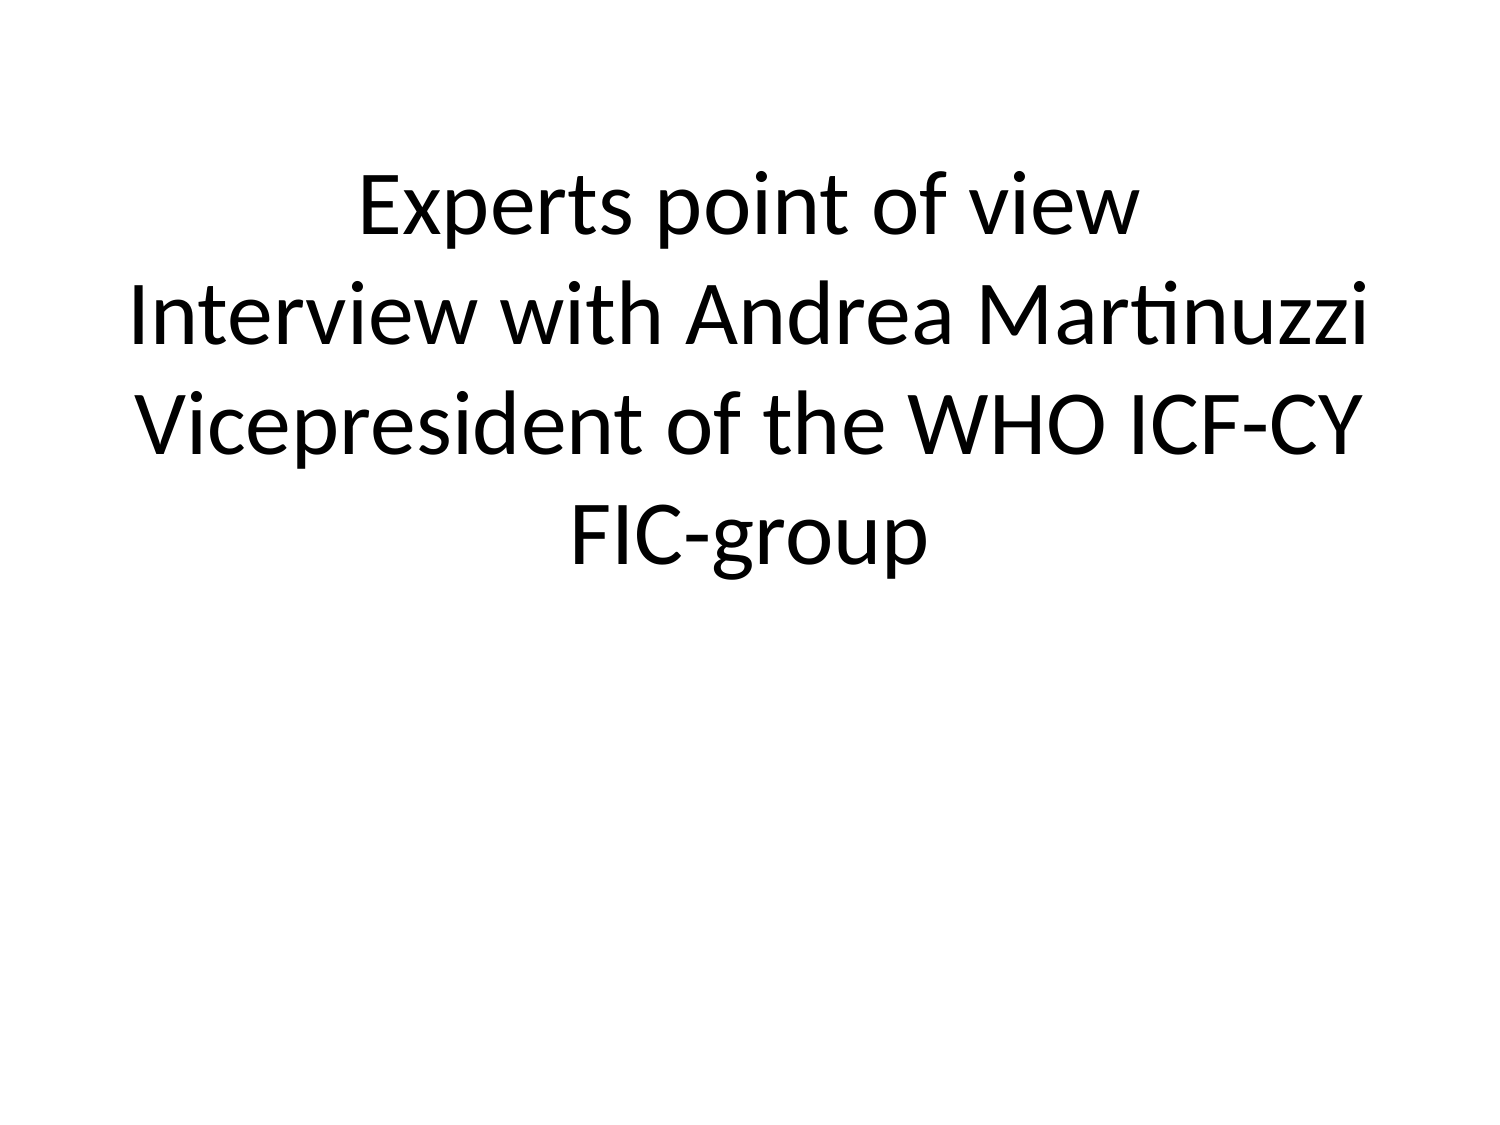

# Experts point of view Interview with Andrea Martinuzzi Vicepresident of the WHO ICF-CY FIC-group